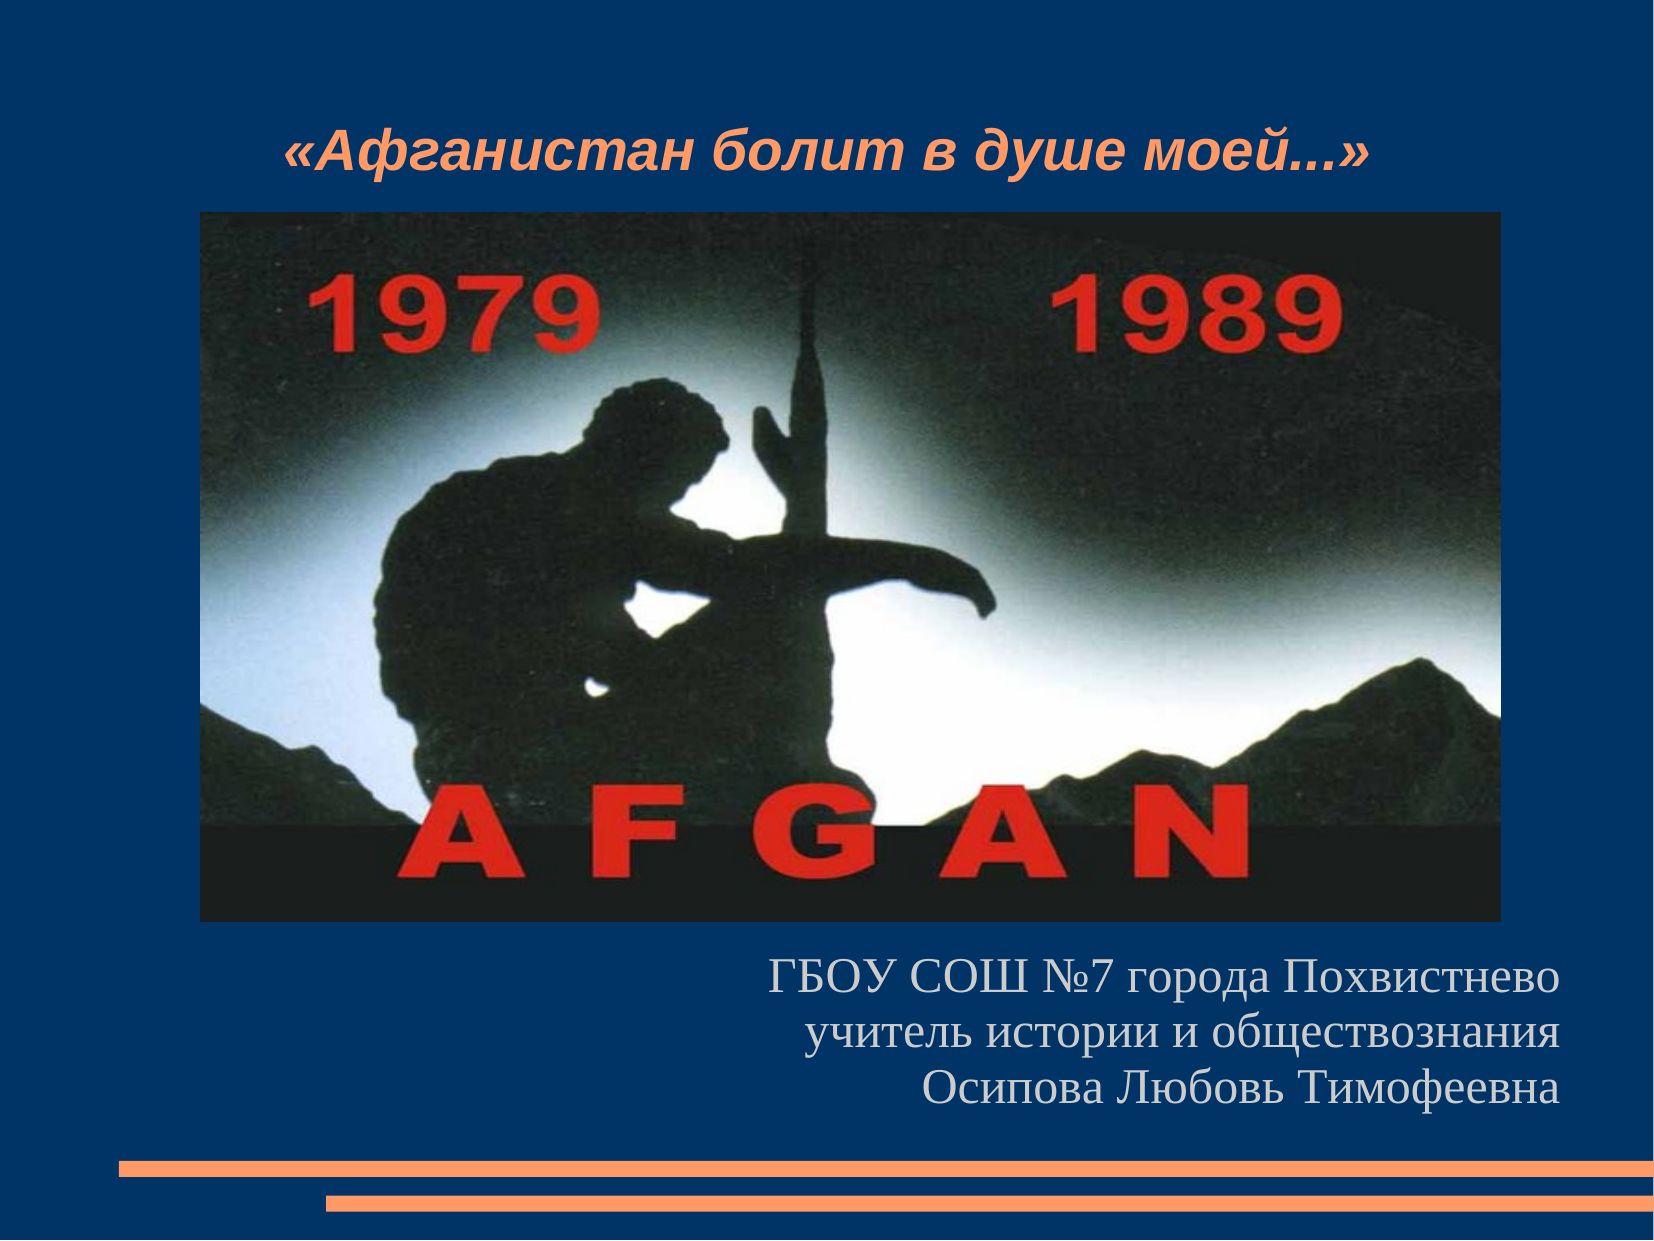

# «Афганистан болит в душе моей...»
ГБОУ СОШ №7 города Похвистнево
учитель истории и обществознания
Осипова Любовь Тимофеевна